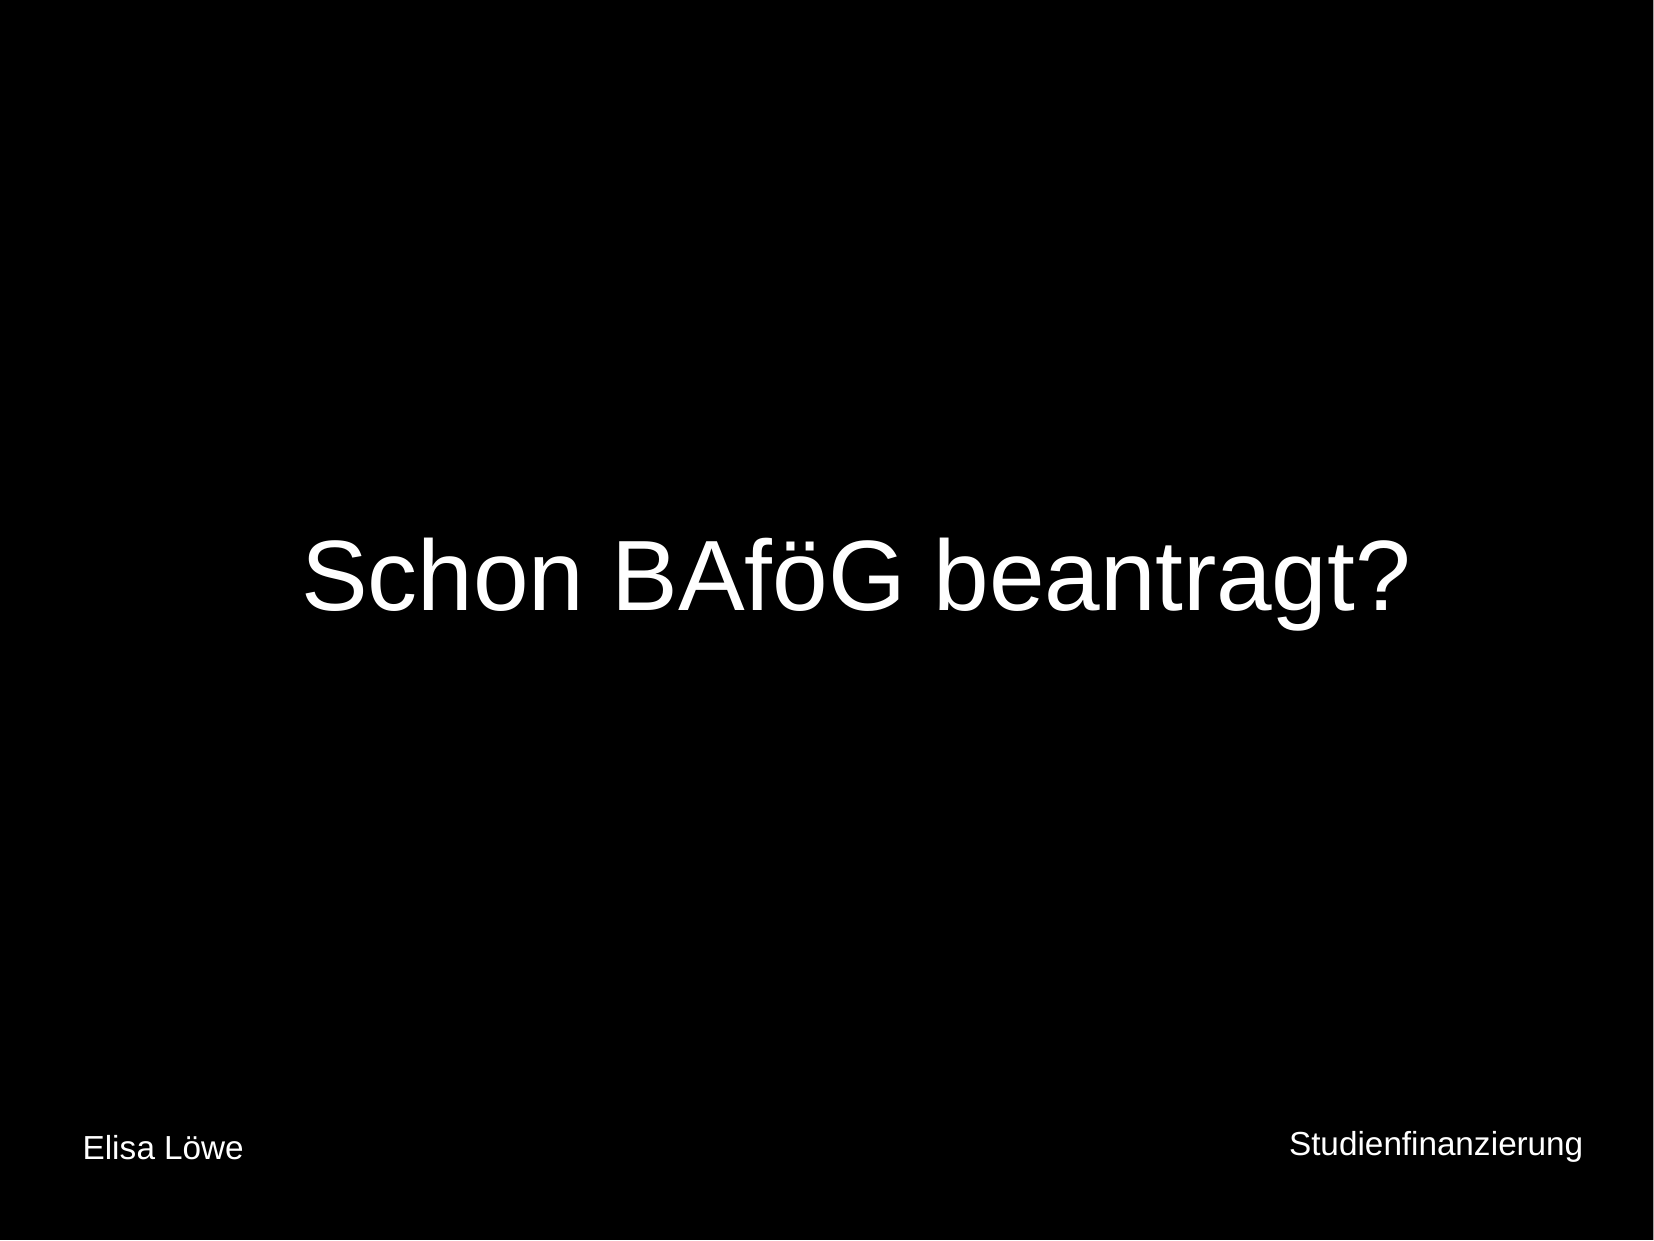

# Schon BAföG beantragt?
 Studienfinanzierung
Elisa Löwe